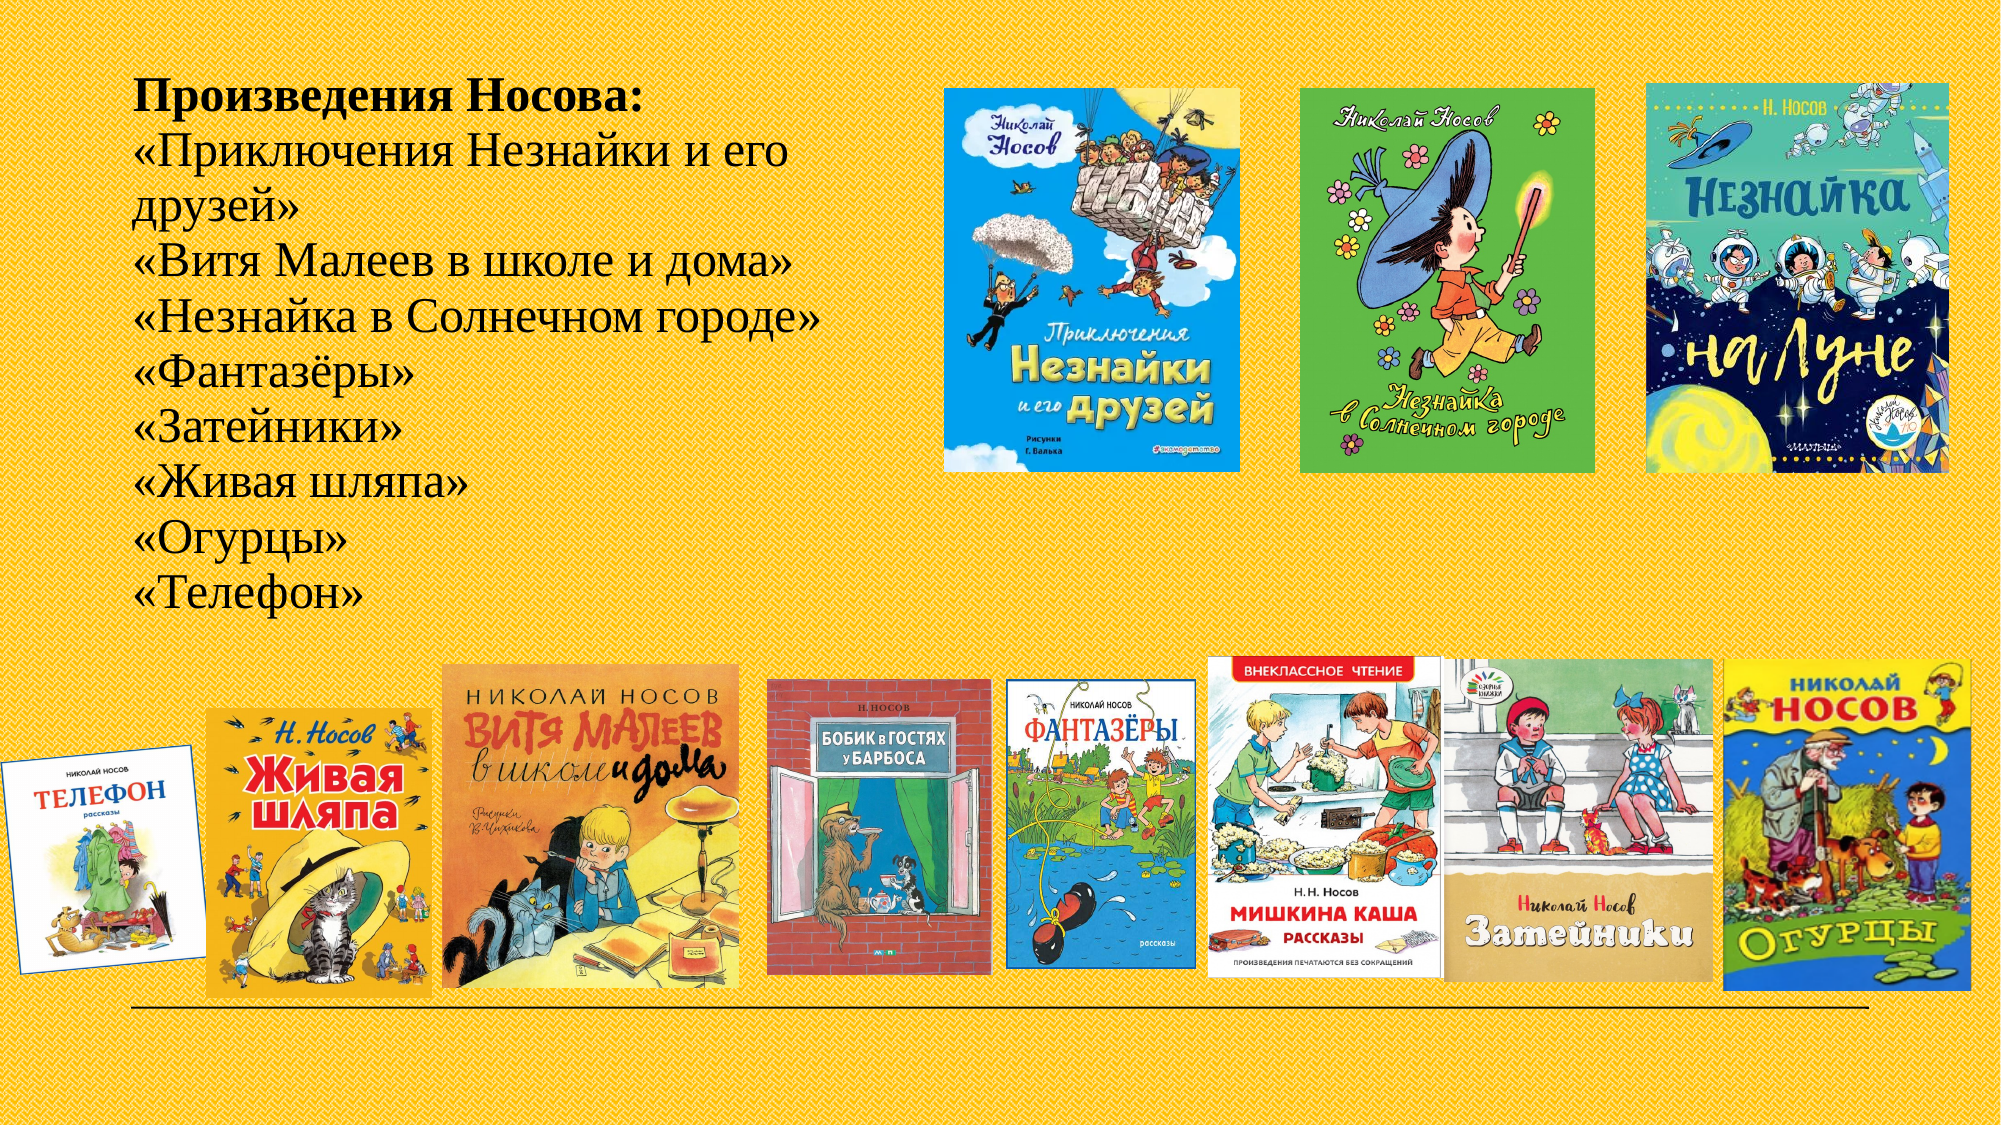

Произведения Носова:
«Приключения Незнайки и его друзей»
«Витя Малеев в школе и дома»
«Незнайка в Солнечном городе»
«Фантазёры»
«Затейники»
«Живая шляпа»
«Огурцы»
«Телефон»